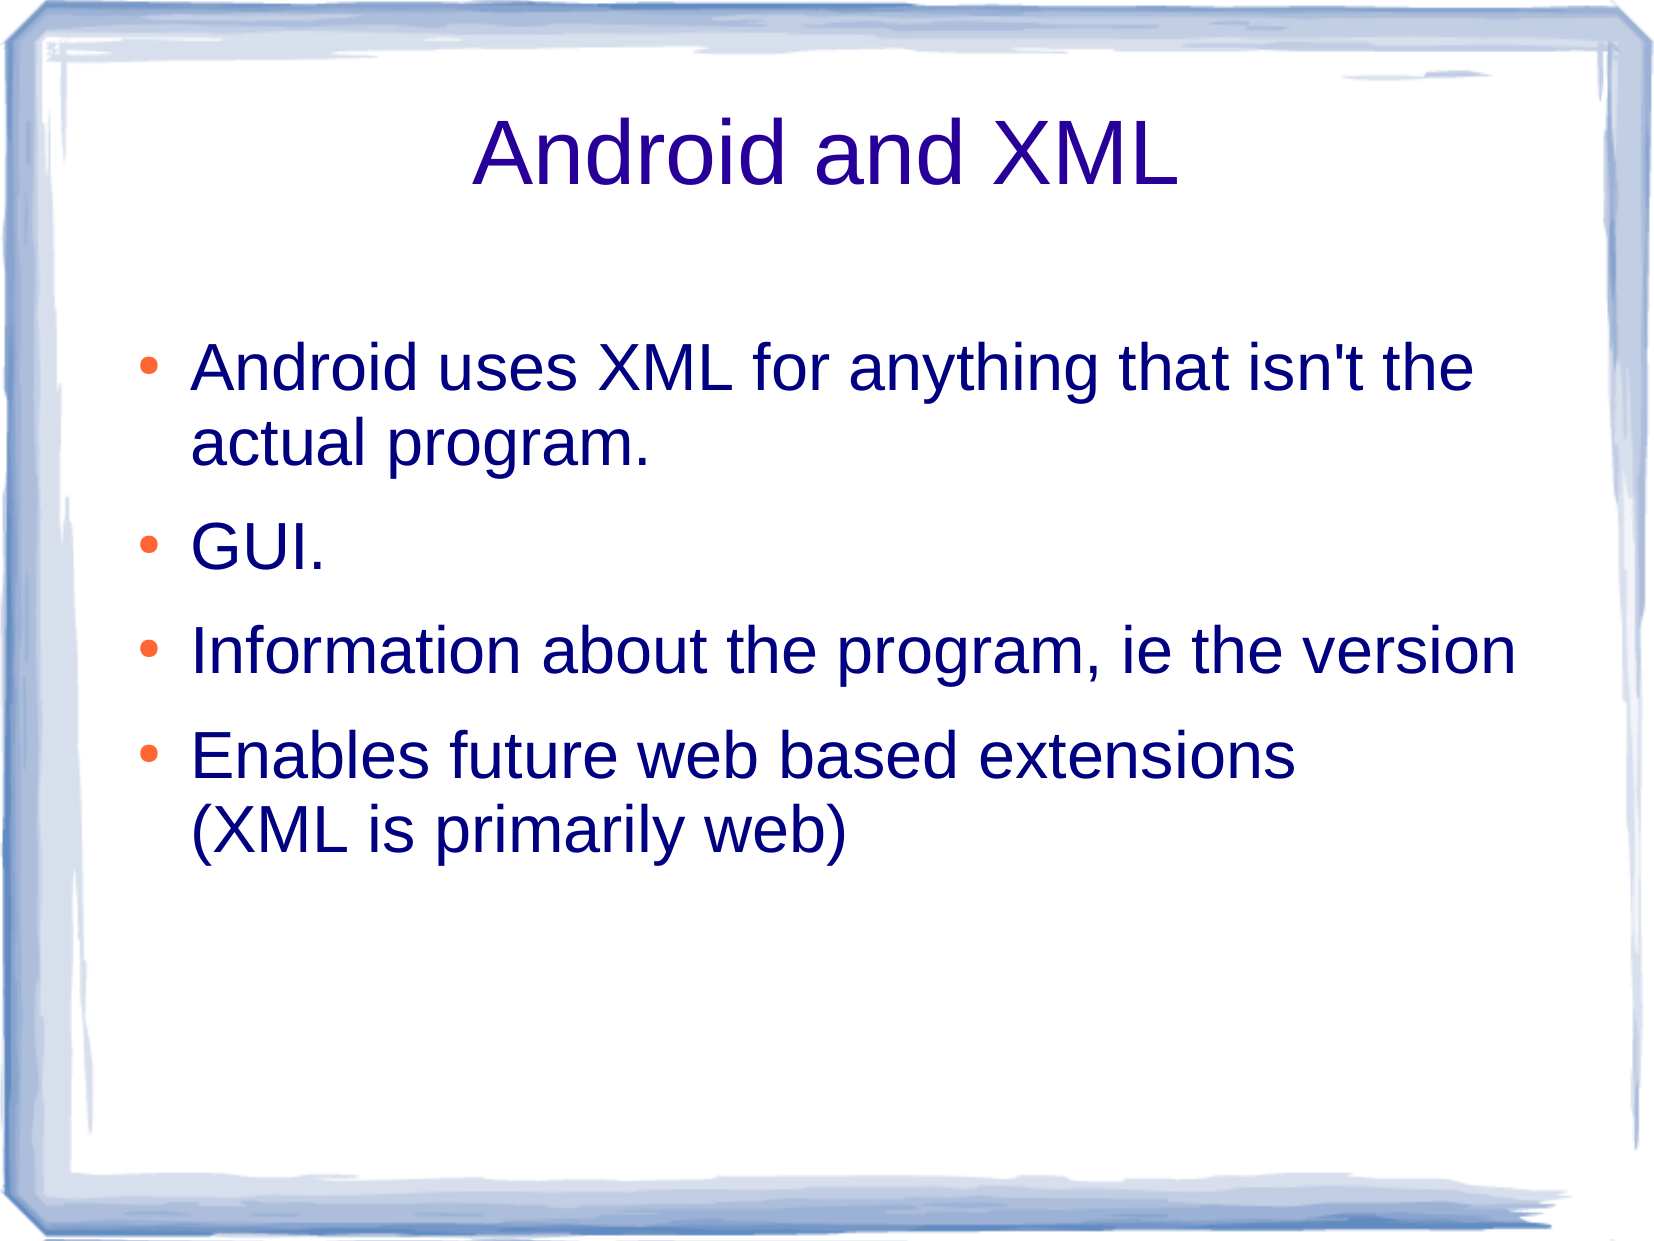

# Android and XML
Android uses XML for anything that isn't the actual program.
GUI.
Information about the program, ie the version
Enables future web based extensions (XML is primarily web)